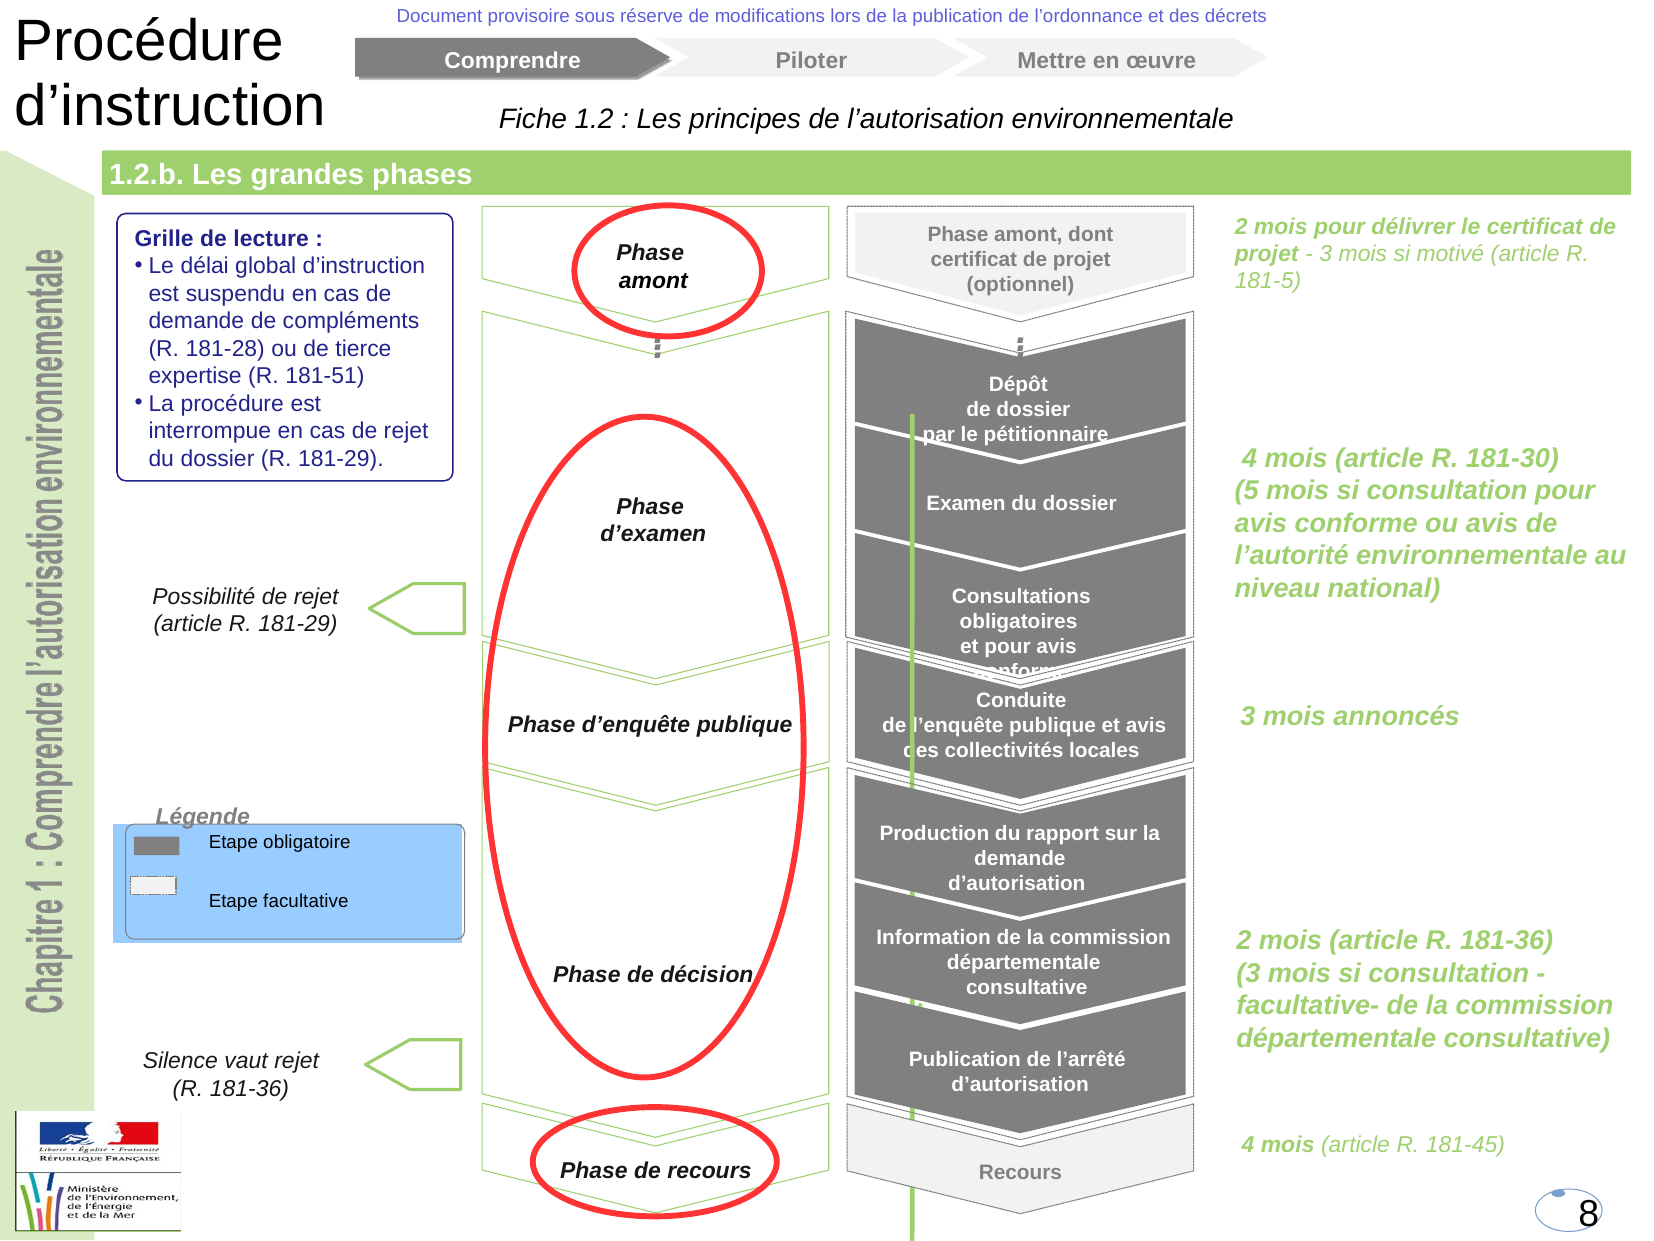

Procédure d’instruction
Fiche 1.2 : Les principes de l’autorisation environnementale
1.2.b. Les grandes phases
2 mois pour délivrer le certificat de projet - 3 mois si motivé (article R. 181-5)
Phase amont, dont certificat de projet (optionnel)
Grille de lecture :
Le délai global d’instruction est suspendu en cas de demande de compléments (R. 181-28) ou de tierce expertise (R. 181-51)
La procédure est interrompue en cas de rejet du dossier (R. 181-29).
Phase
amont
.
.
.
.
.
.
Dépôt
de dossier
par le pétitionnaire
Examen du dossier
 4 mois (article R. 181-30)
(5 mois si consultation pour avis conforme ou avis de l’autorité environnementale au niveau national)
Phase
d’examen
Consultations
obligatoires
et pour avis
conforme
Possibilité de rejet
(article R. 181-29)
Conduite
 de l’enquête publique et avis des collectivités locales
 3 mois annoncés
Phase d’enquête publique
Production du rapport sur la
demande
d’autorisation
Information de la commission
départementale
consultative
Publication de l’arrêté
d’autorisation
Légende
| | Etape obligatoire |
| --- | --- |
| | Etape facultative |
2 mois (article R. 181-36)
(3 mois si consultation - facultative- de la commission départementale consultative)
Phase de décision
Silence vaut rejet
(R. 181-36)
 4 mois (article R. 181-45)
Phase de recours
Recours